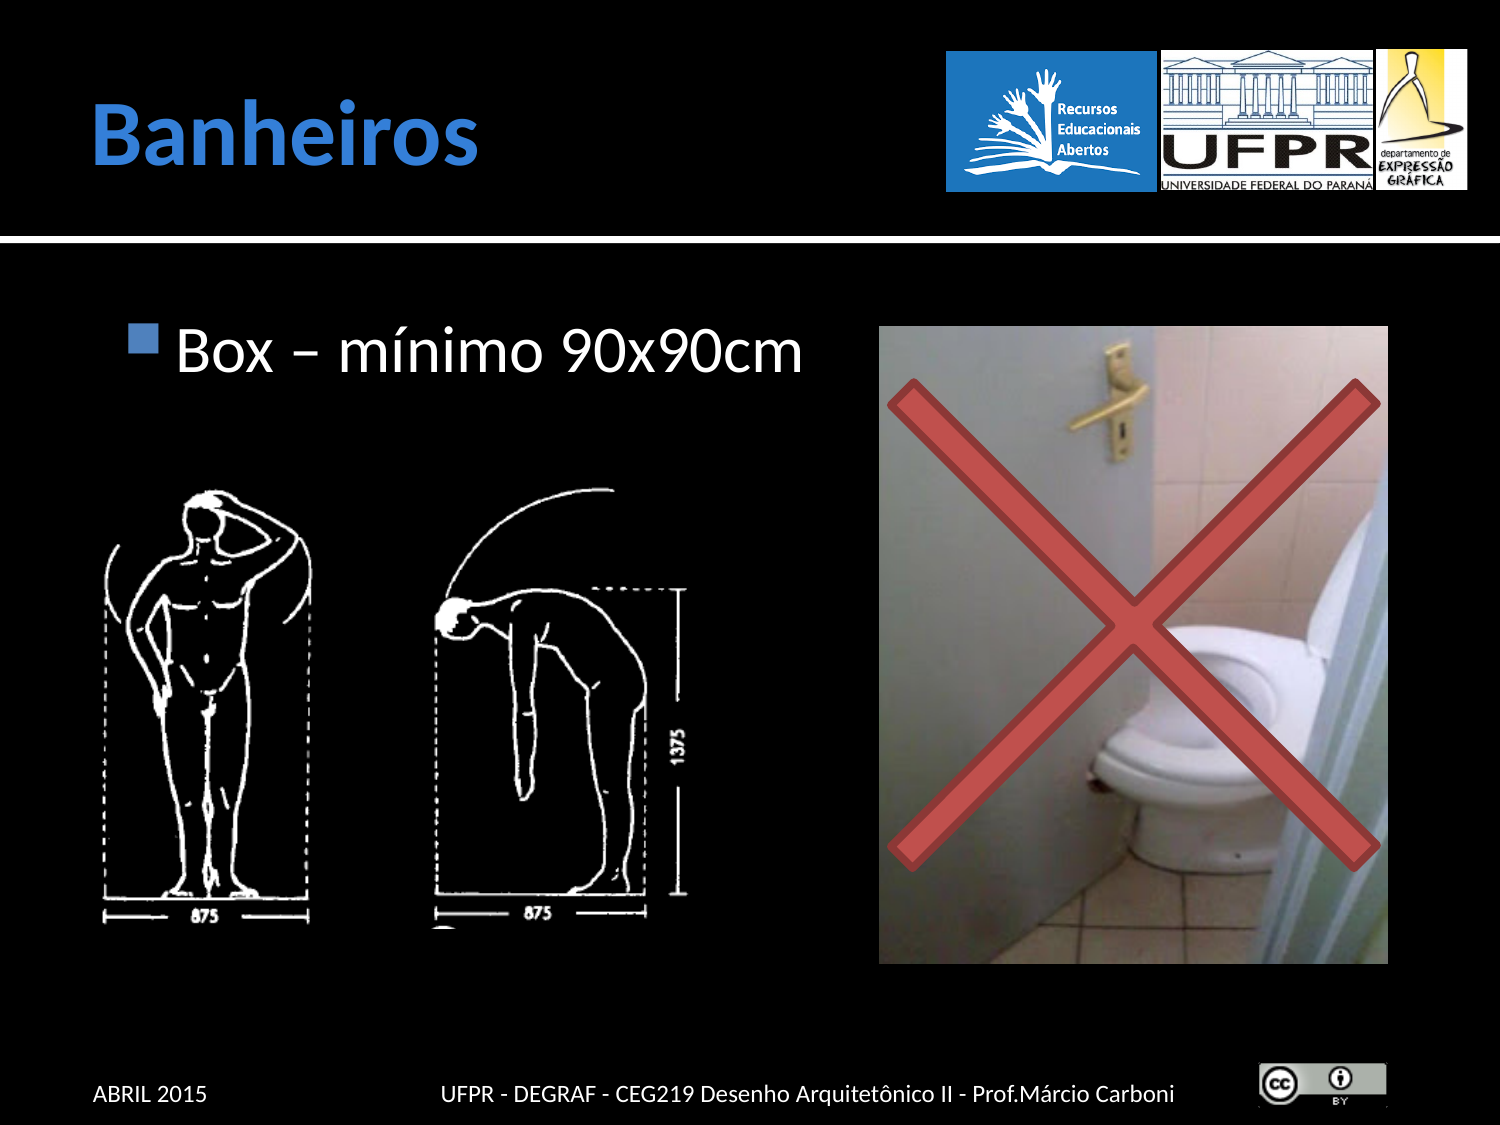

# Banheiros
Box – mínimo 90x90cm
ABRIL 2015
UFPR - DEGRAF - CEG219 Desenho Arquitetônico II - Prof.Márcio Carboni